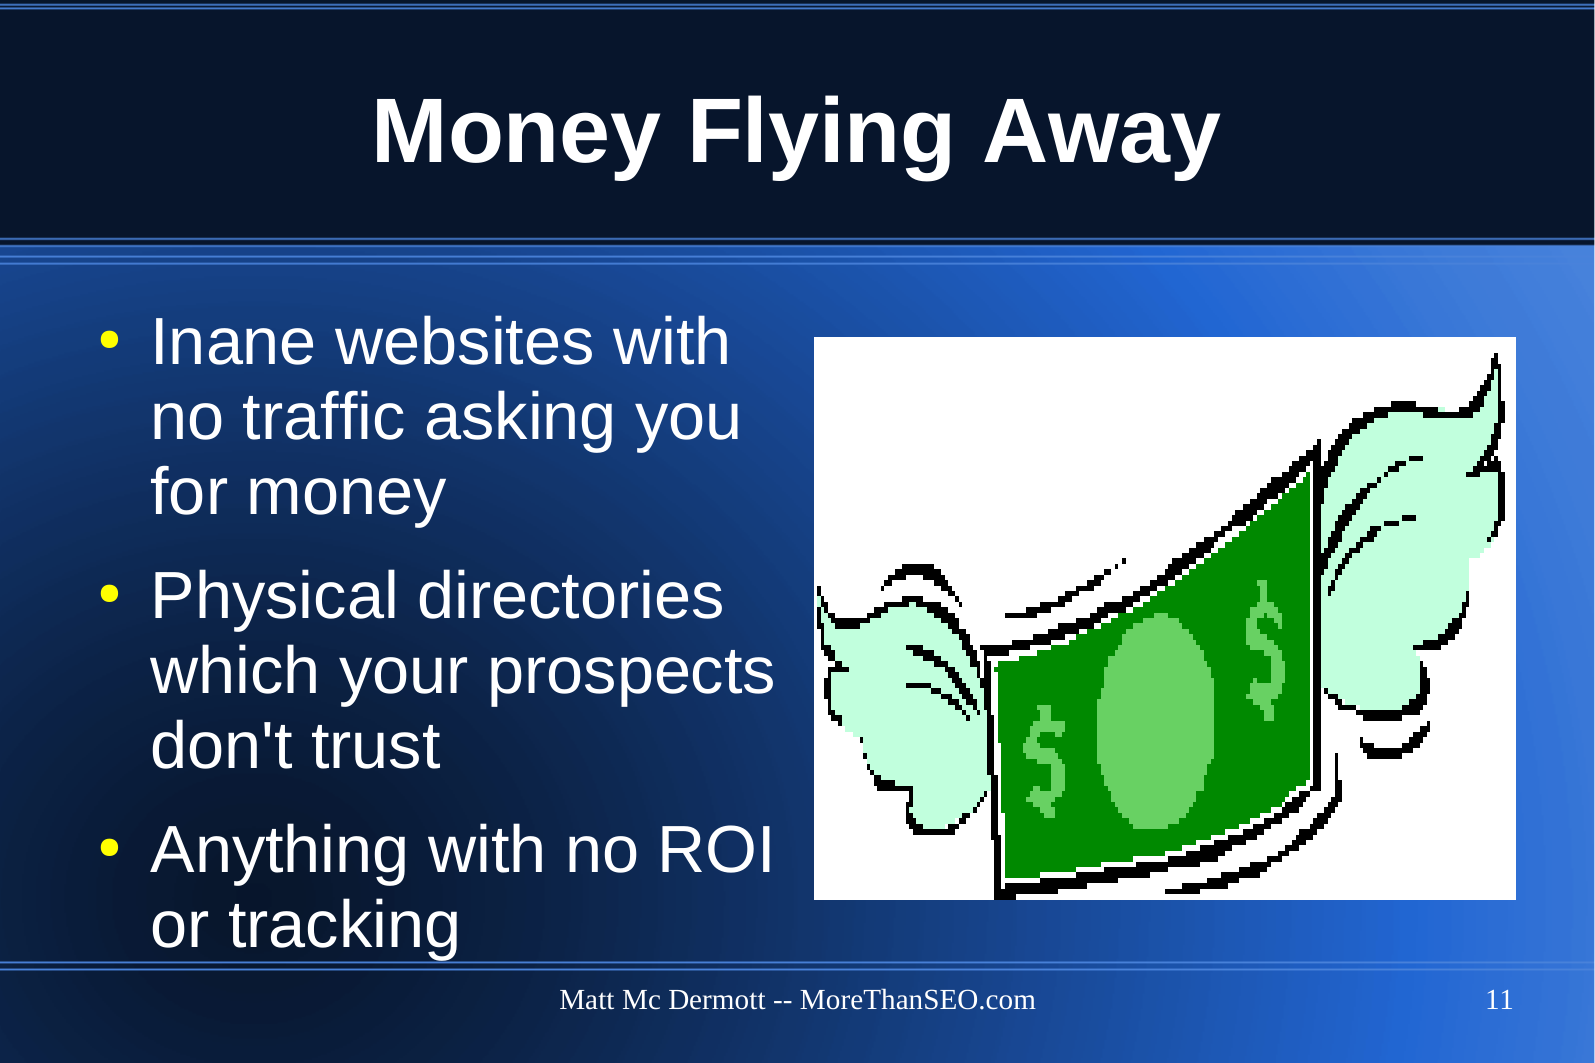

# Money Flying Away
Inane websites with no traffic asking you for money
Physical directories which your prospects don't trust
Anything with no ROI or tracking
Matt Mc Dermott -- MoreThanSEO.com
11